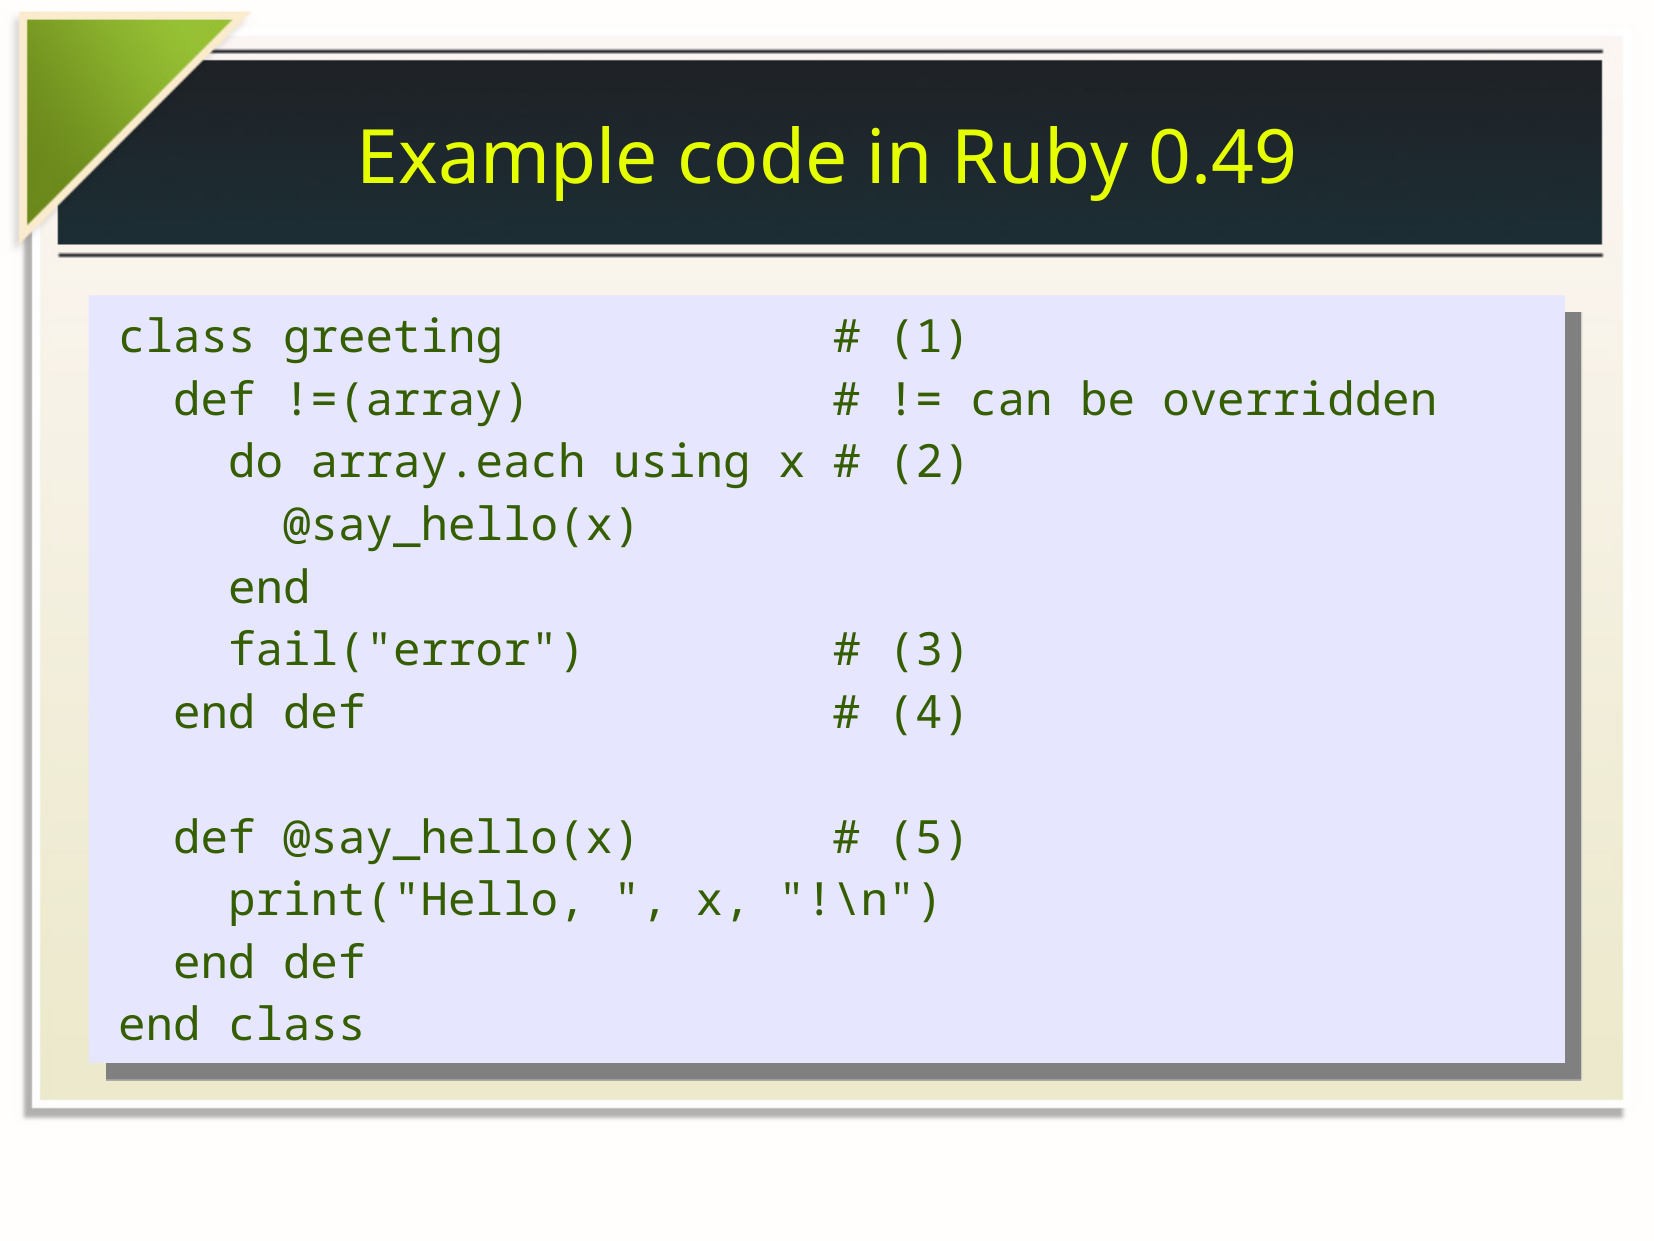

# Example code in Ruby 0.49
class greeting # (1)
 def !=(array) # != can be overridden
 do array.each using x # (2)
 @say_hello(x)
 end
 fail("error") # (3)
 end def # (4)
 def @say_hello(x) # (5)
 print("Hello, ", x, "!\n")
 end def
end class